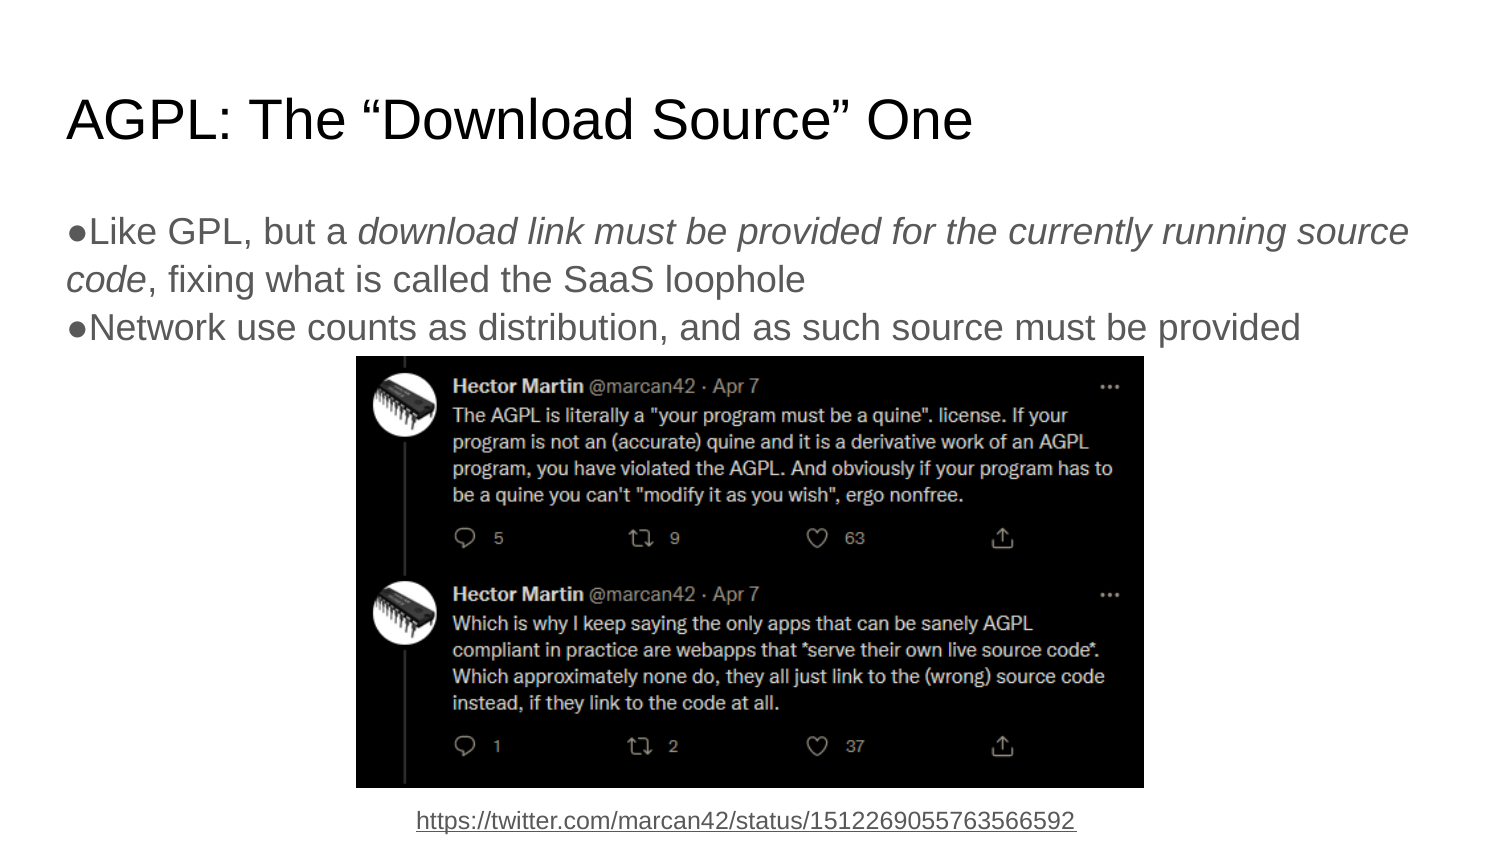

# AGPL: The “Download Source” One
Like GPL, but a download link must be provided for the currently running source code, fixing what is called the SaaS loophole
Network use counts as distribution, and as such source must be provided
https://twitter.com/marcan42/status/1512269055763566592